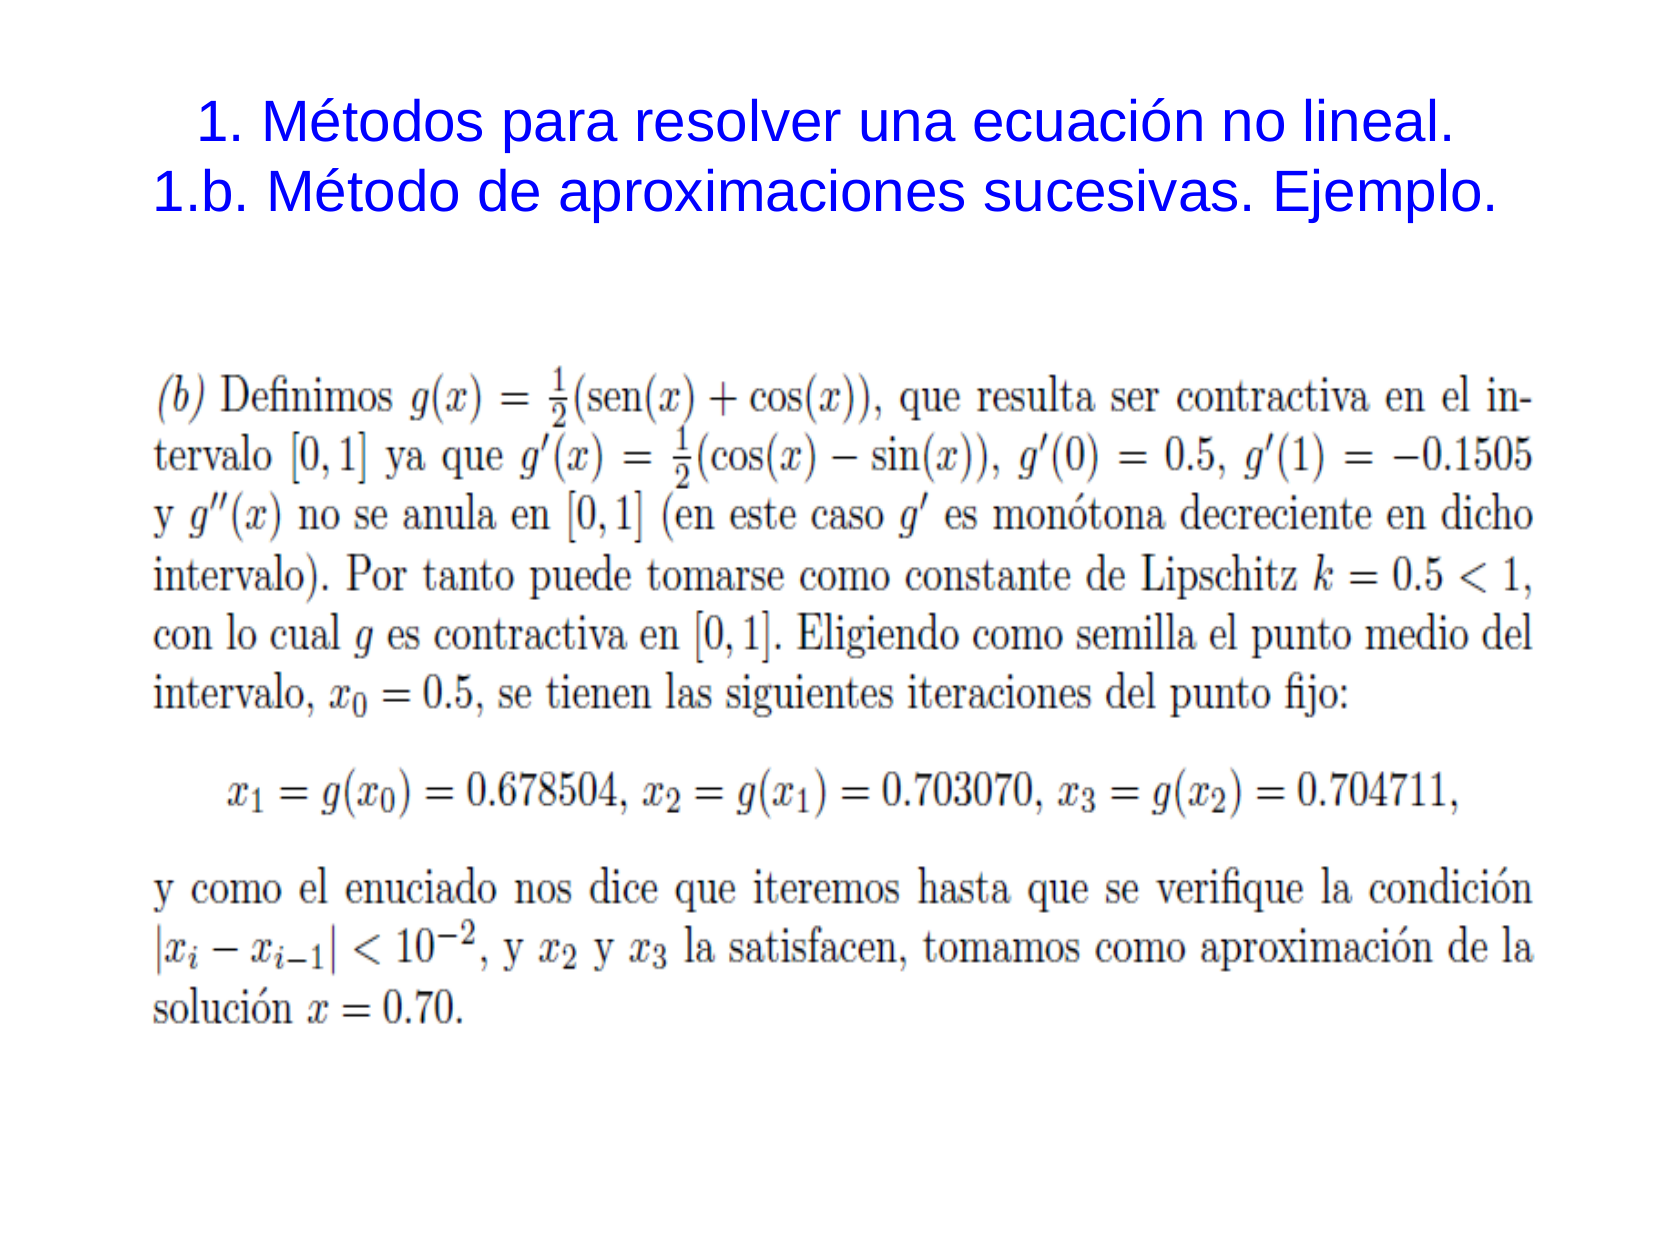

# 1. Métodos para resolver una ecuación no lineal. 1.b. Método de aproximaciones sucesivas. Ejemplo.